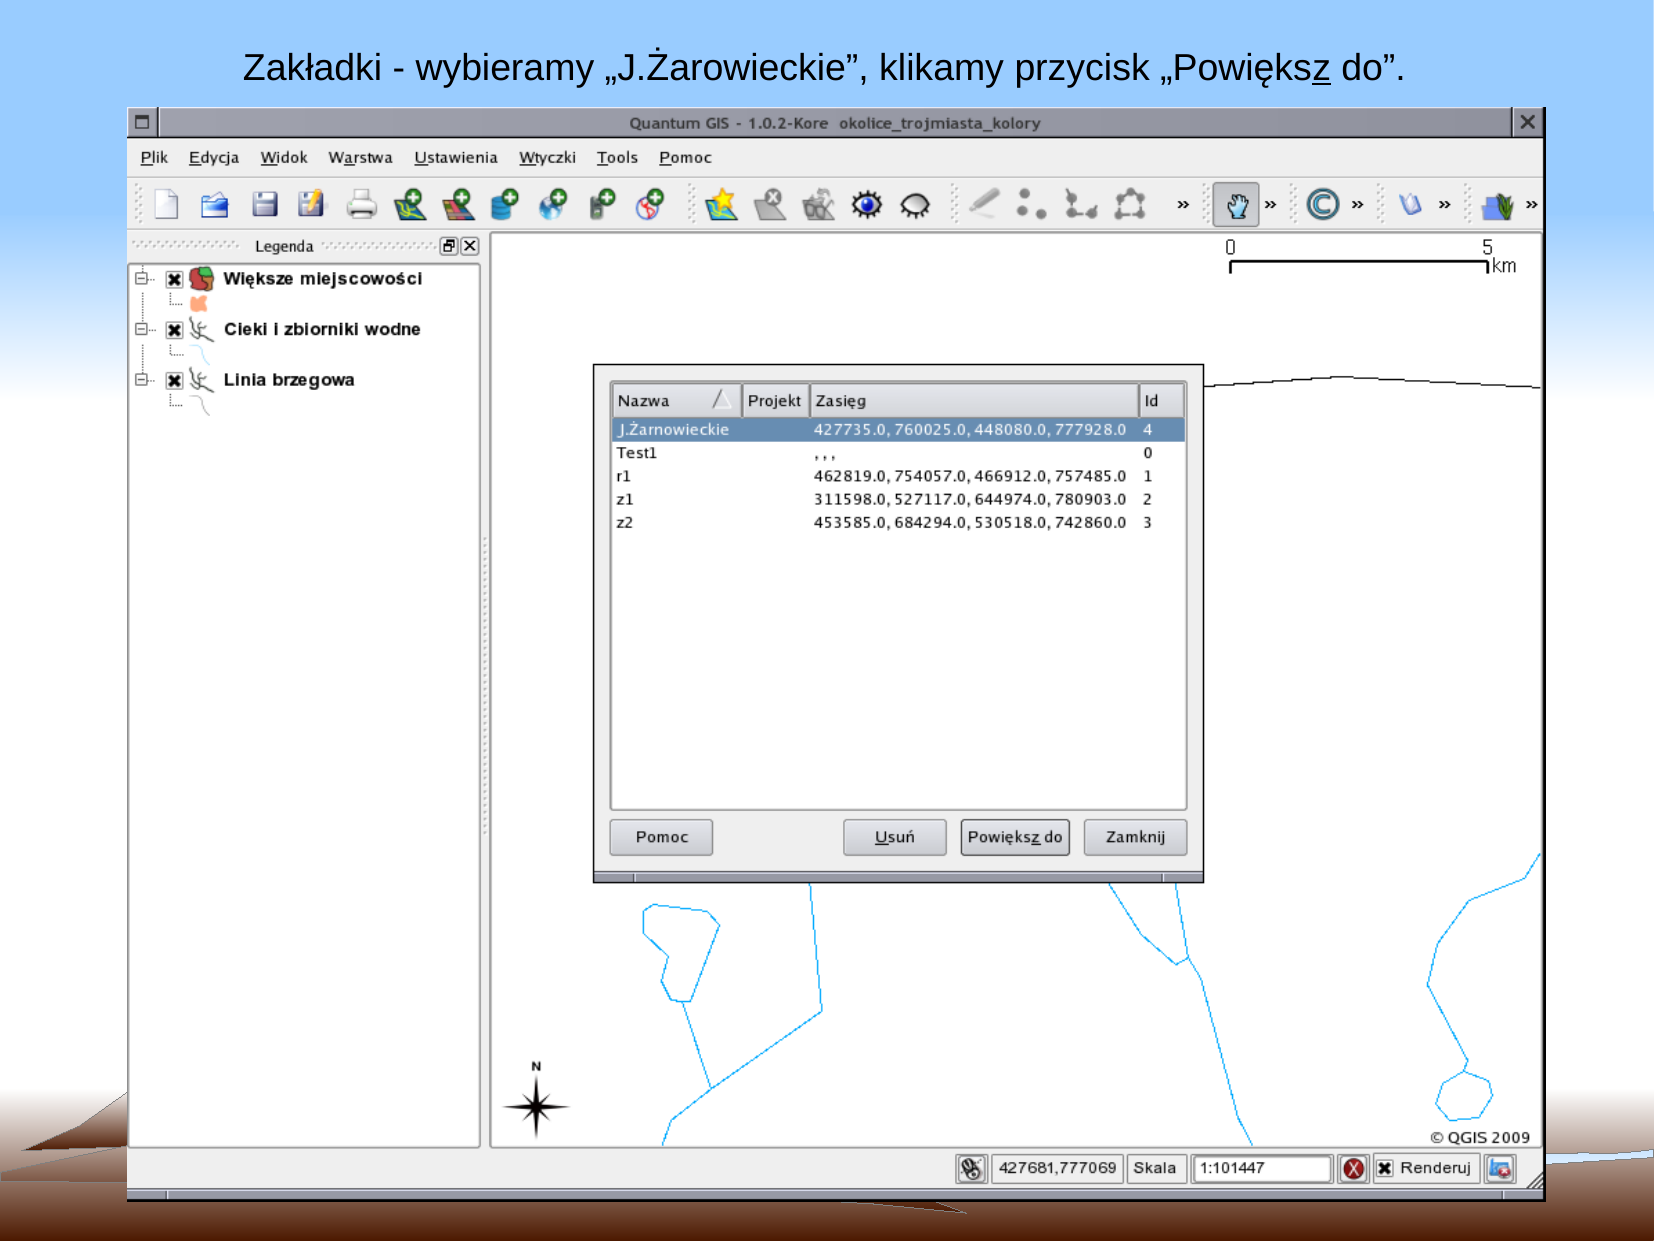

Zakładki - wybieramy „J.Żarowieckie”, klikamy przycisk „Powiększ do”.